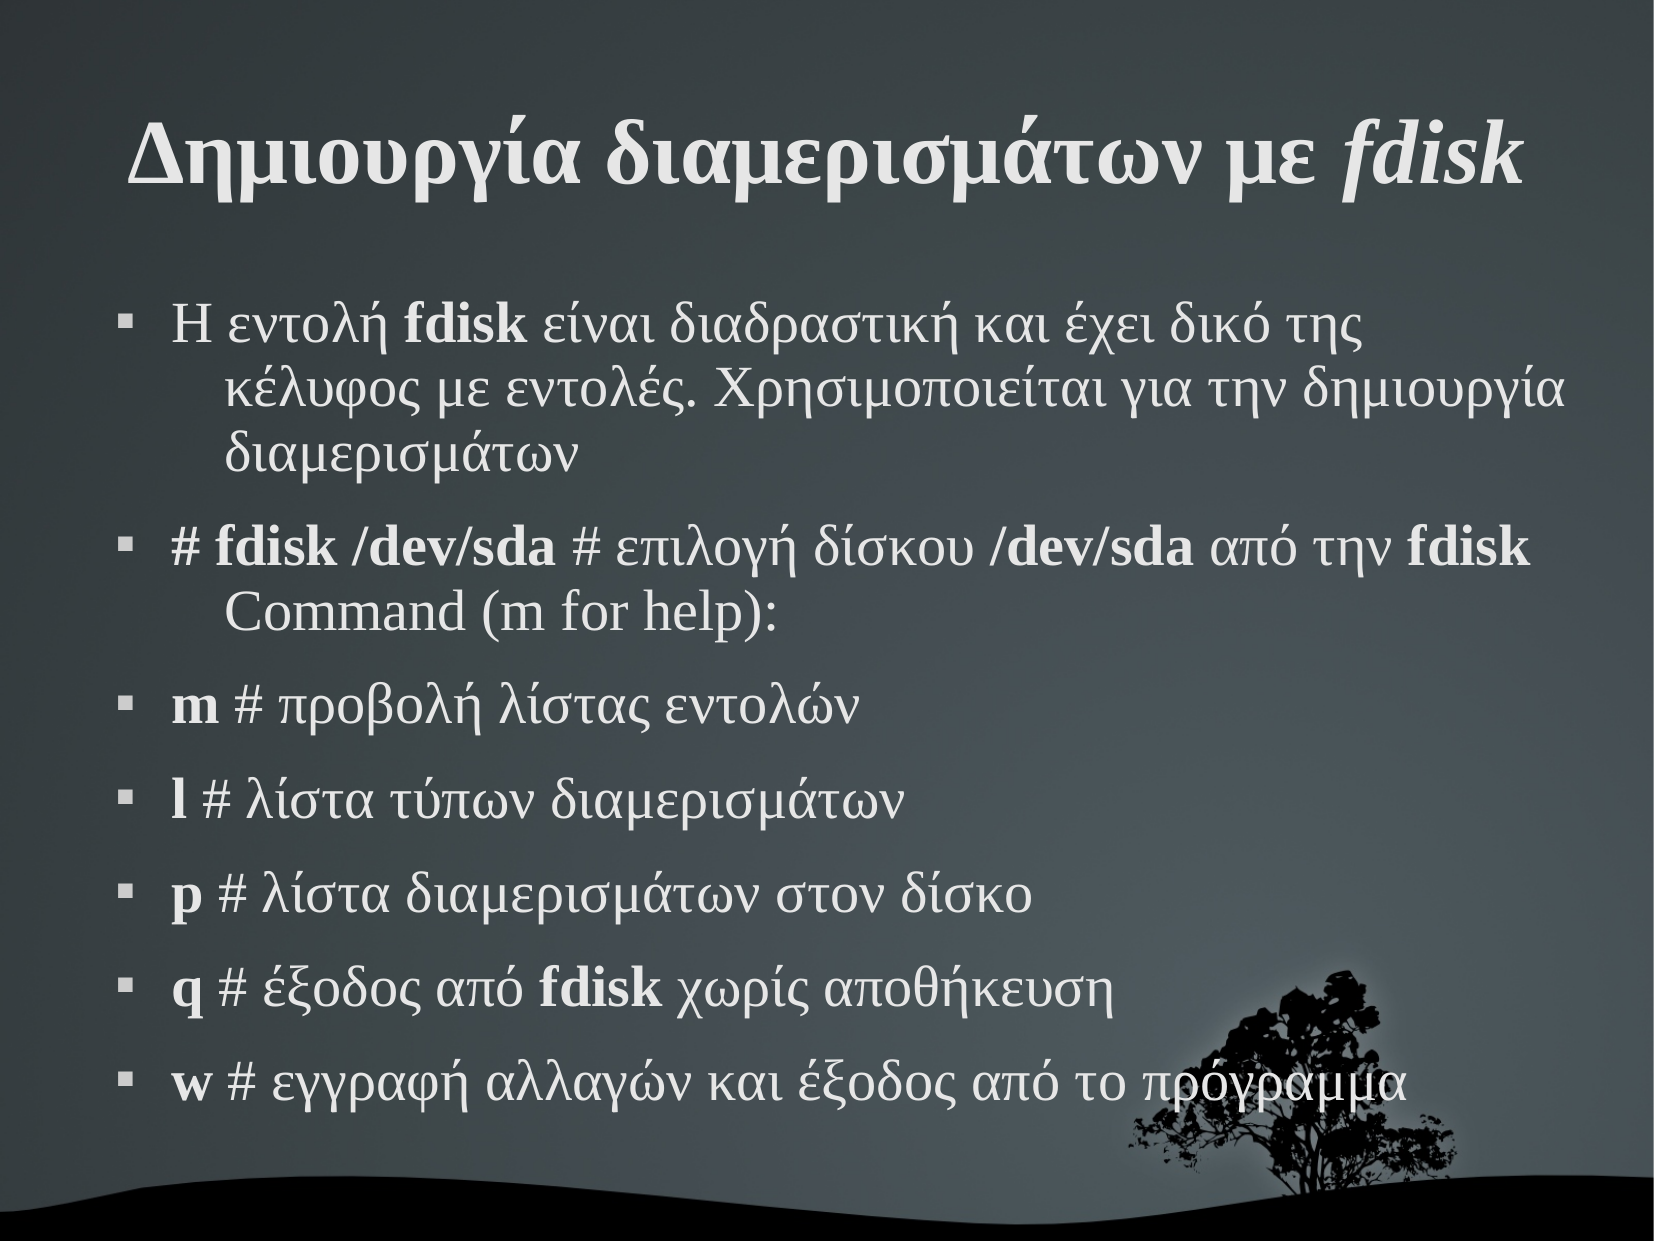

# Δημιουργία διαμερισμάτων με fdisk
Η εντολή fdisk είναι διαδραστική και έχει δικό της κέλυφος με εντολές. Χρησιμοποιείται για την δημιουργία διαμερισμάτων
# fdisk /dev/sda # επιλογή δίσκου /dev/sda από την fdisk Command (m for help):
m # προβολή λίστας εντολών
l # λίστα τύπων διαμερισμάτων
p # λίστα διαμερισμάτων στον δίσκο
q # έξοδος από fdisk χωρίς αποθήκευση
w # εγγραφή αλλαγών και έξοδος από το πρόγραμμα